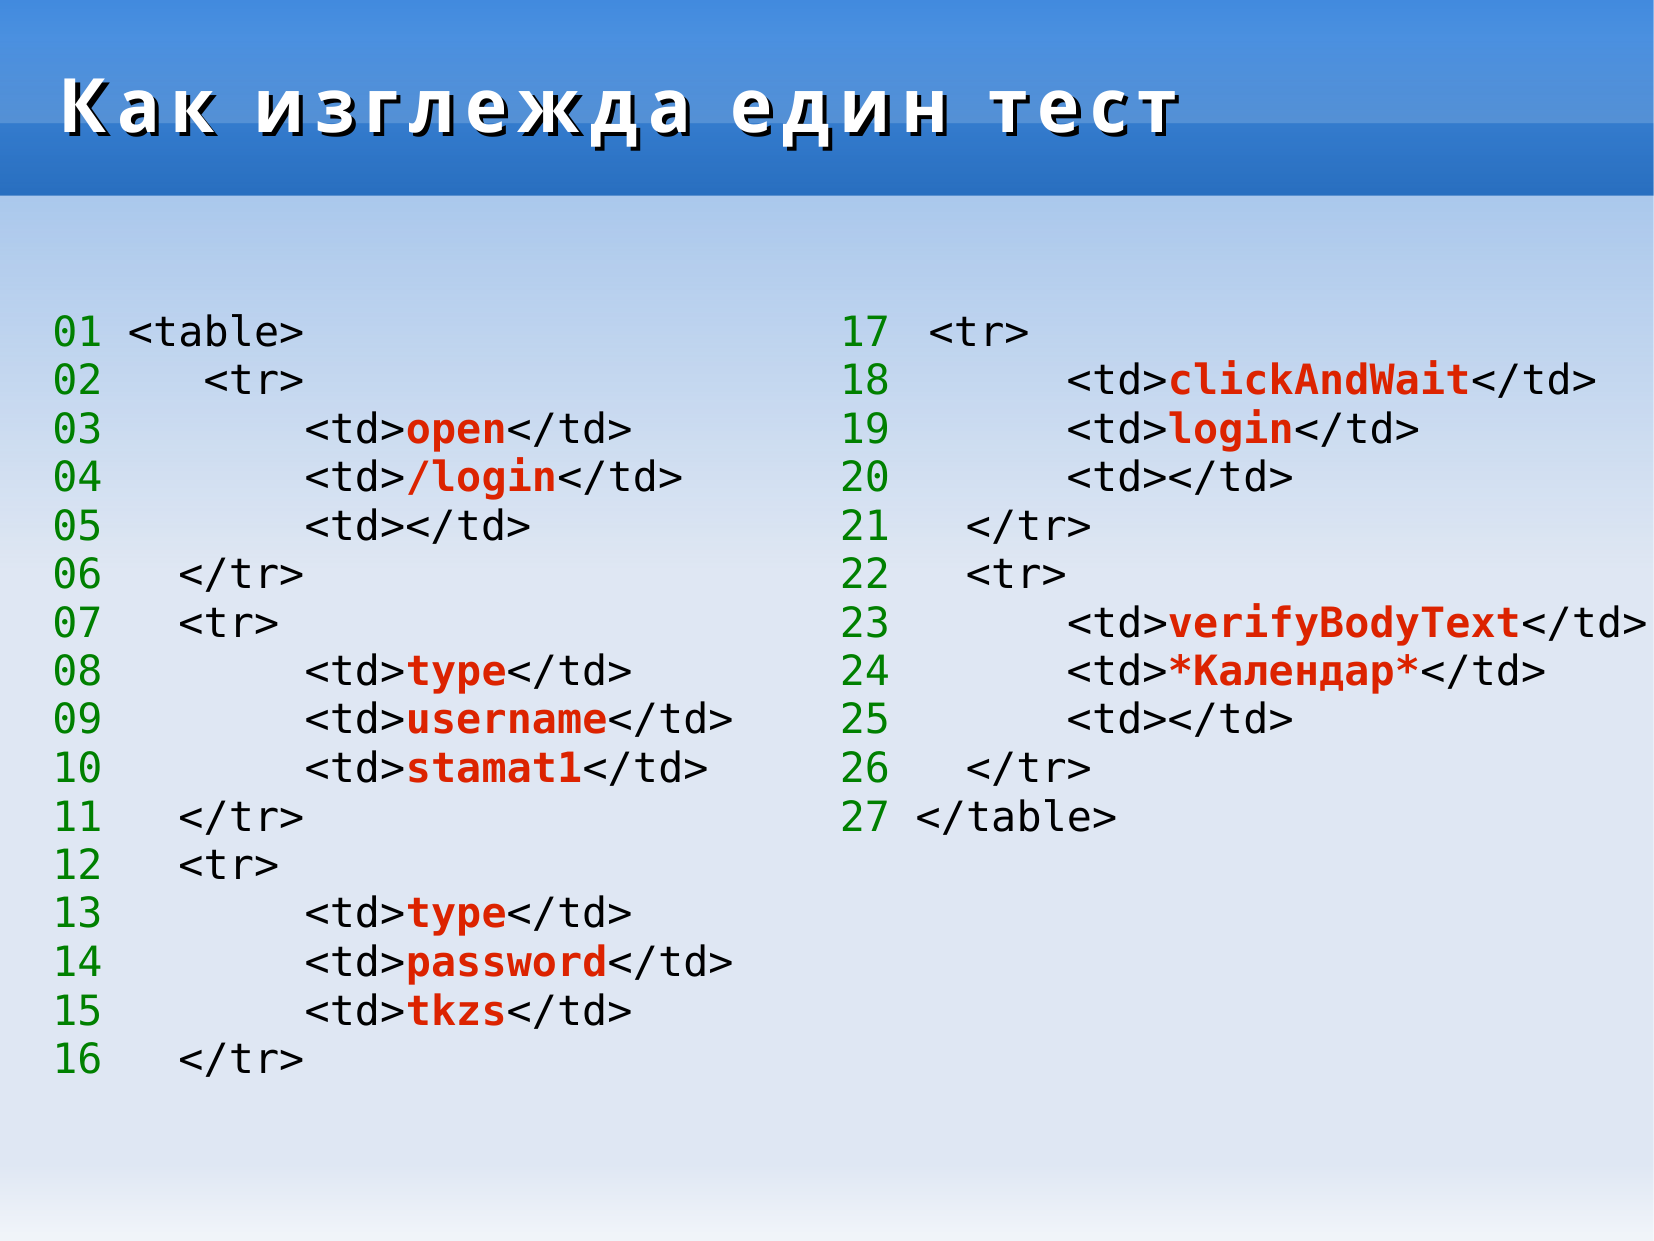

# Как изглежда един тест
01 <table>
02 <tr>
03 <td>open</td>
04 <td>/login</td>
05 <td></td>
06 </tr>
07 <tr>
08 <td>type</td>
09 <td>username</td>
10 <td>stamat1</td>
11 </tr>
12 <tr>
13 <td>type</td>
14 <td>password</td>
15 <td>tkzs</td>
16 </tr>
17 <tr>
18 <td>clickAndWait</td>
19 <td>login</td>
20 <td></td>
21 </tr>
22 <tr>
23 <td>verifyBodyText</td>
24 <td>*Календар*</td>
25 <td></td>
26 </tr>
27 </table>